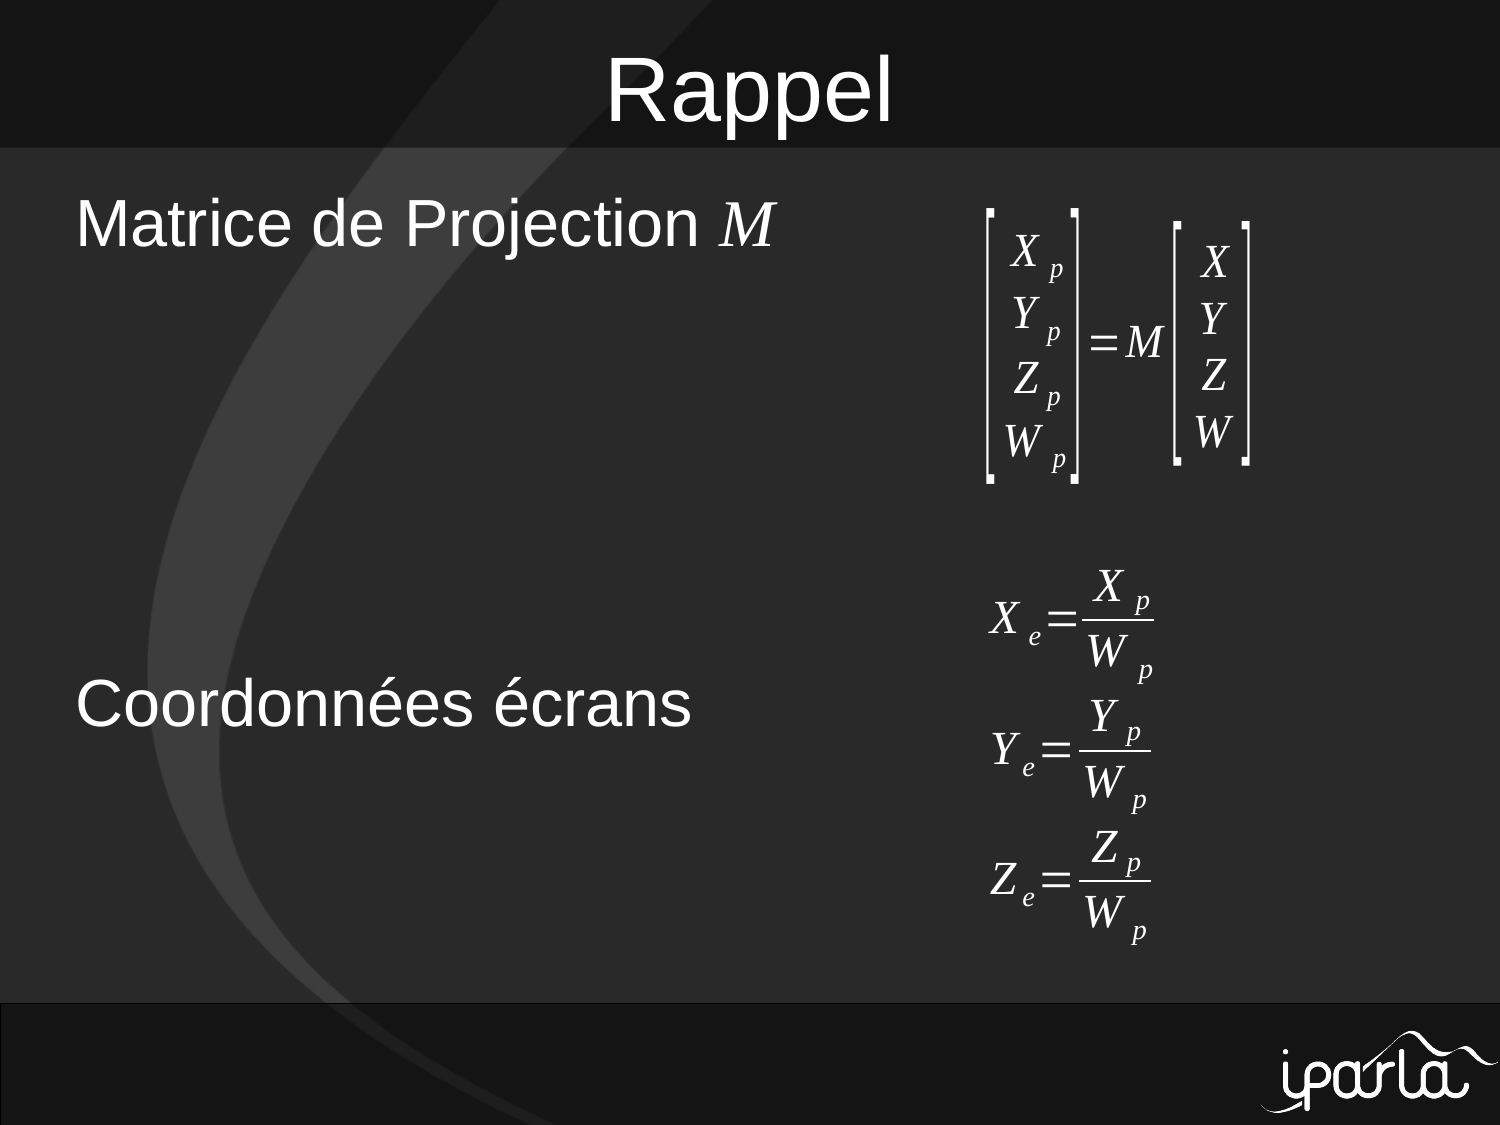

# Rappel
Matrice de Projection M
Coordonnées écrans